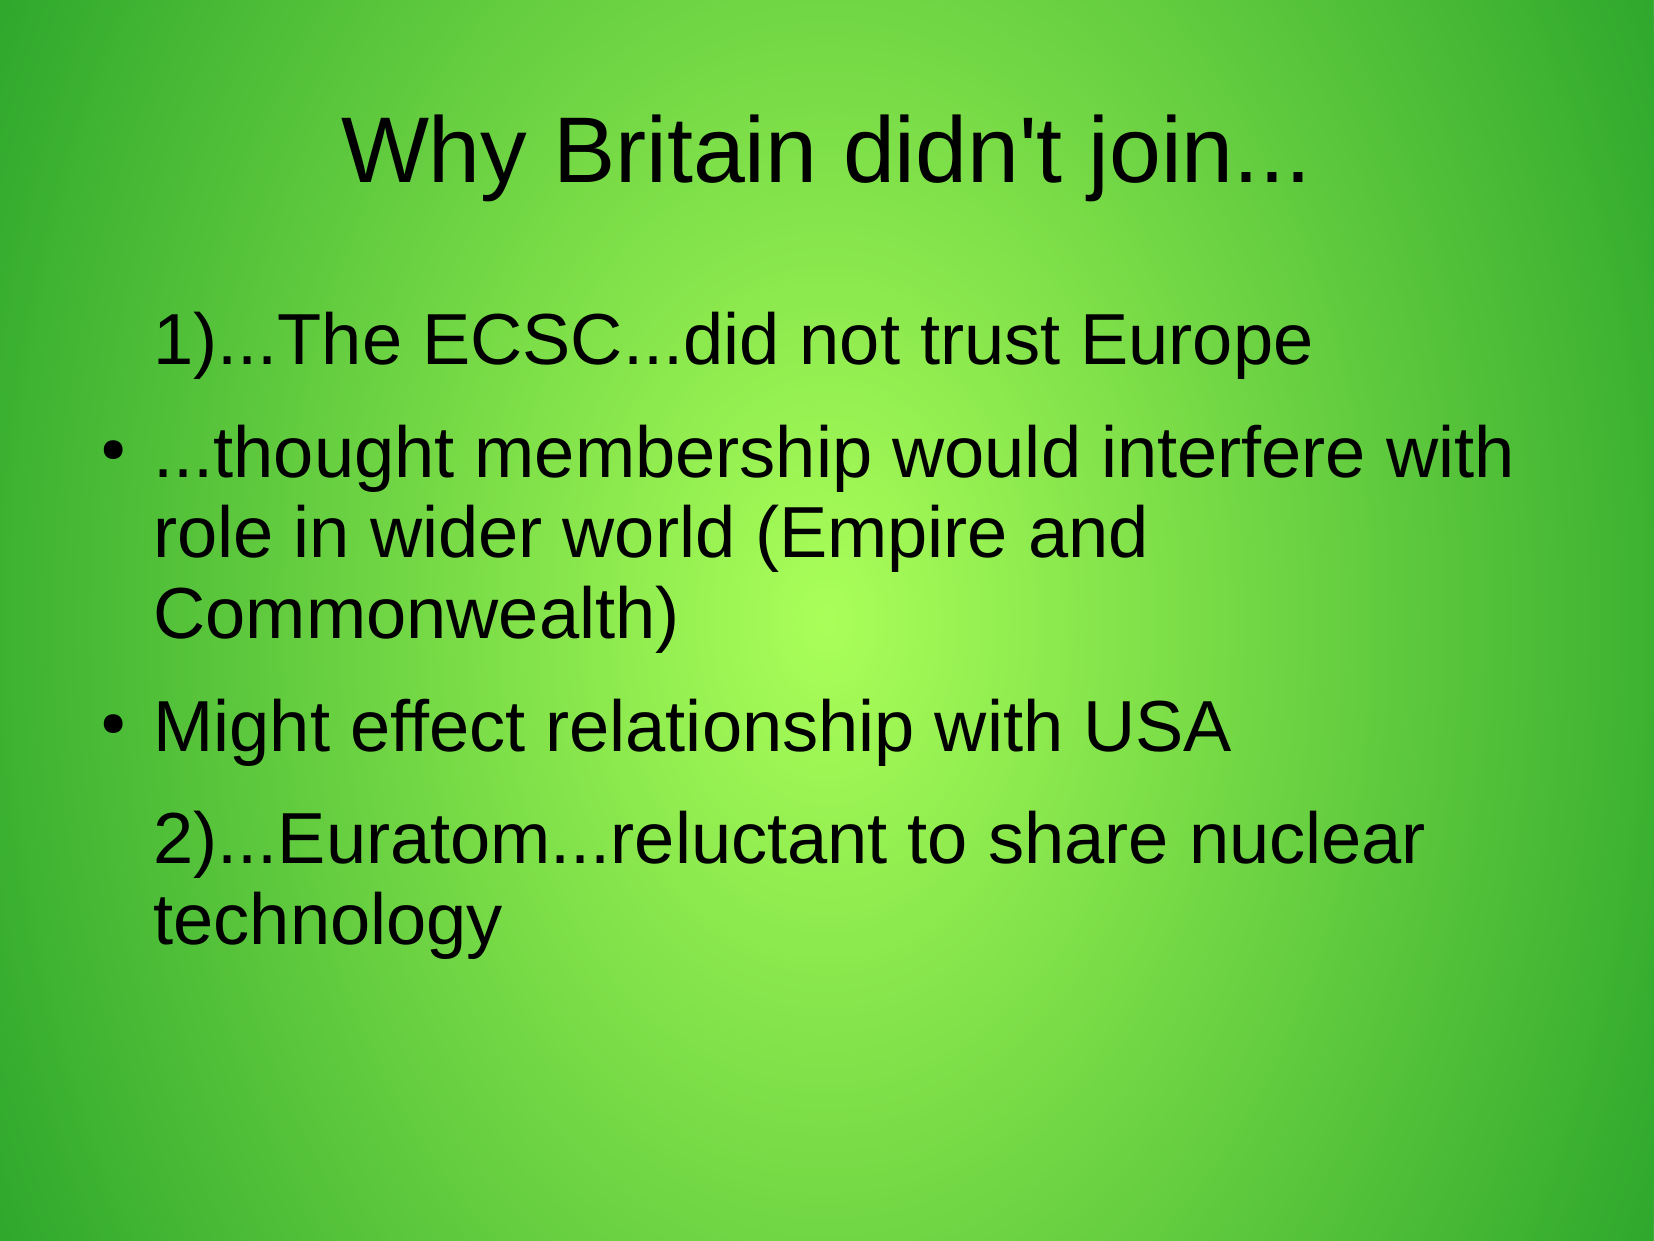

# Why Britain didn't join...
1)...The ECSC...did not trust Europe
...thought membership would interfere with role in wider world (Empire and Commonwealth)
Might effect relationship with USA
2)...Euratom...reluctant to share nuclear technology